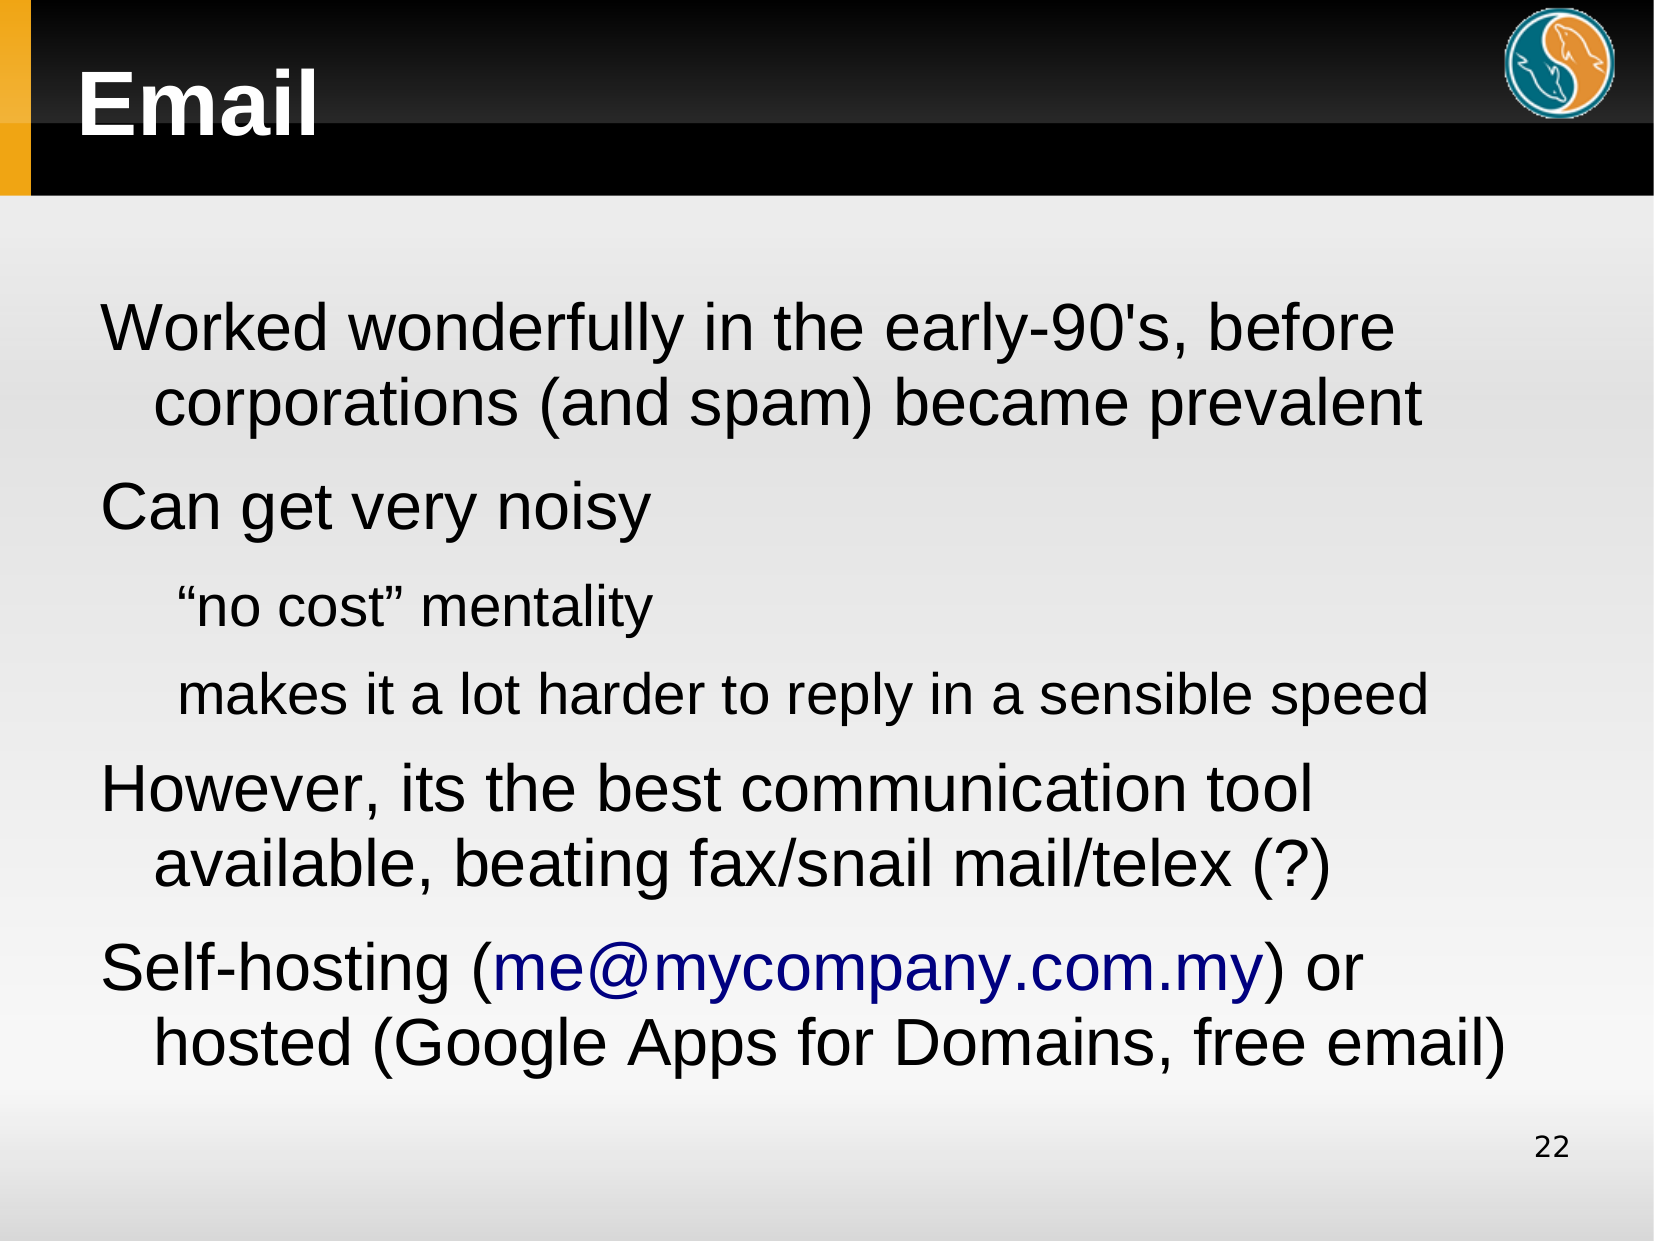

# Email
Worked wonderfully in the early-90's, before corporations (and spam) became prevalent
Can get very noisy
“no cost” mentality
makes it a lot harder to reply in a sensible speed
However, its the best communication tool available, beating fax/snail mail/telex (?)
Self-hosting (me@mycompany.com.my) or hosted (Google Apps for Domains, free email)
22